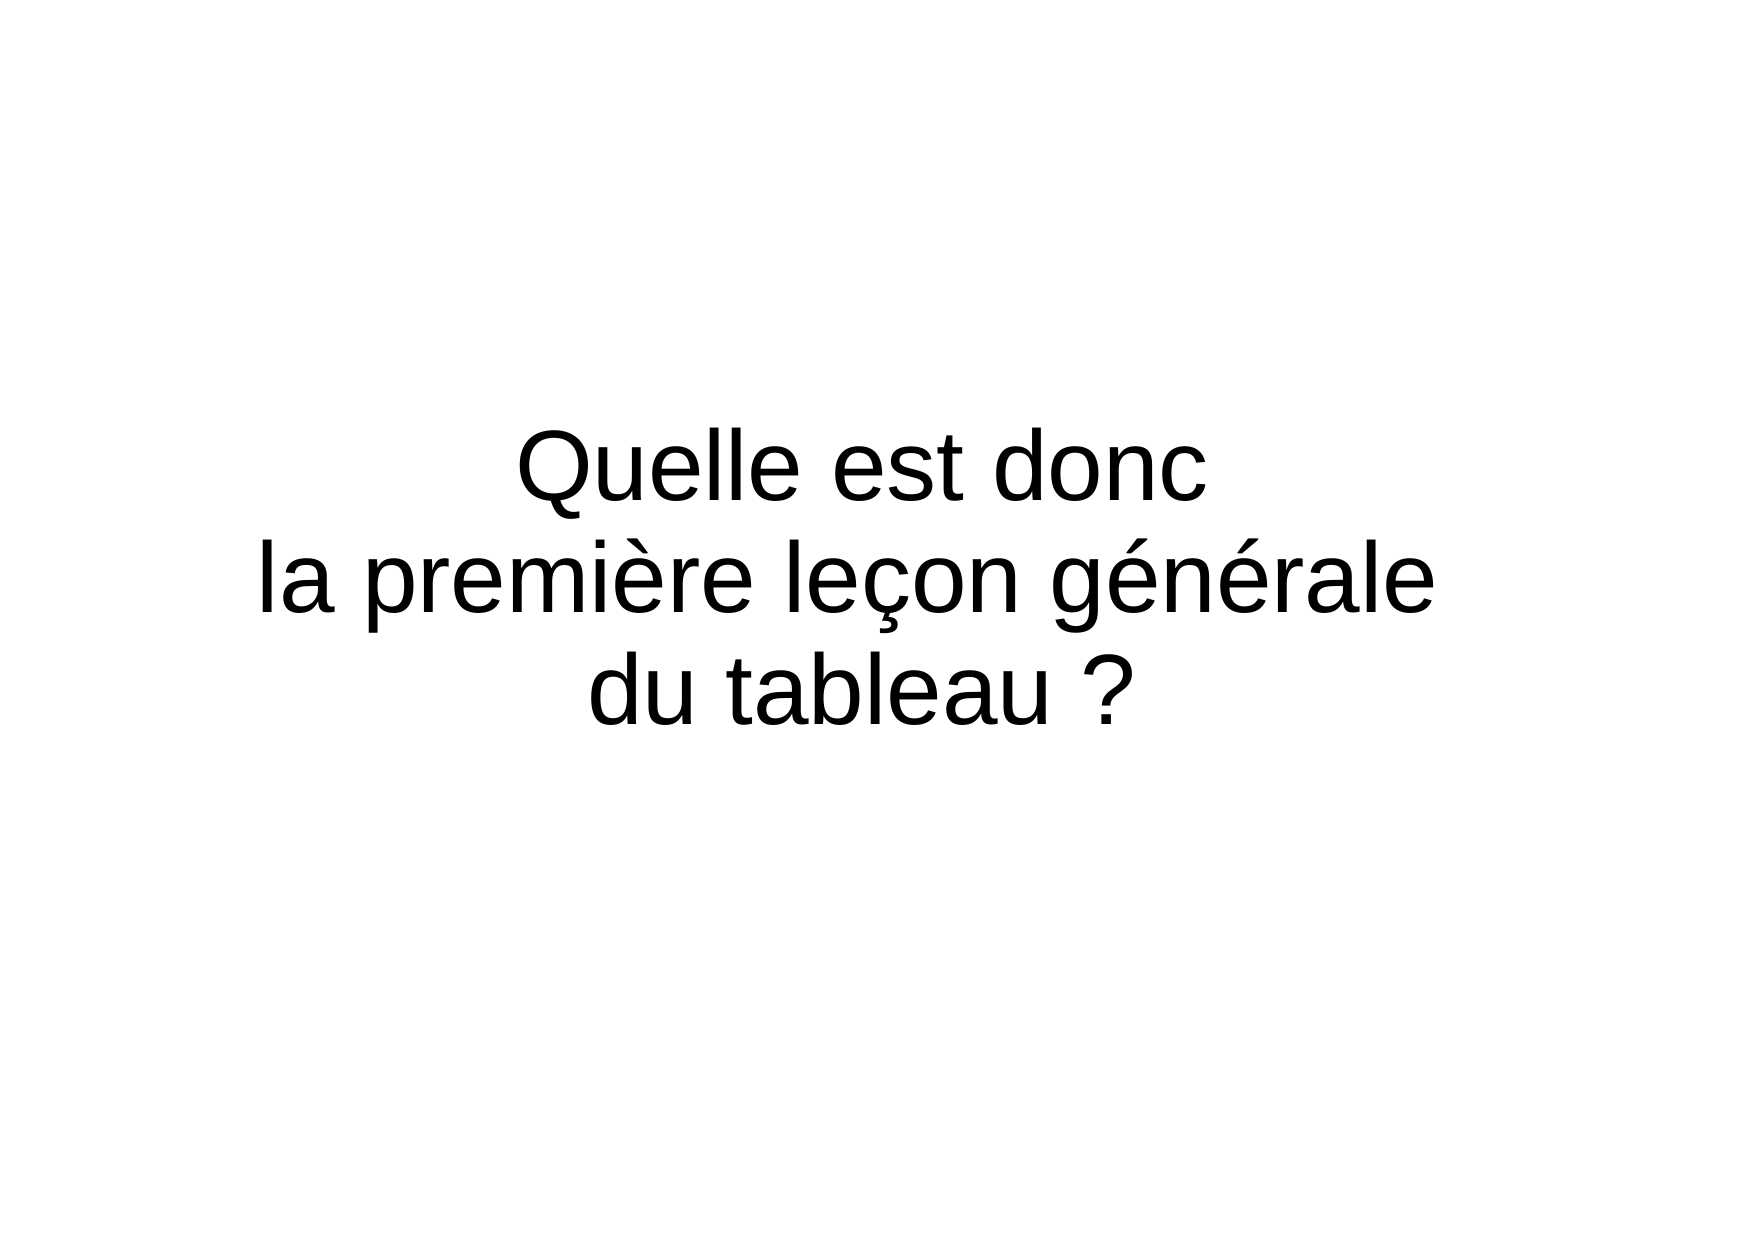

Quelle est donc
la première leçon générale
du tableau ?